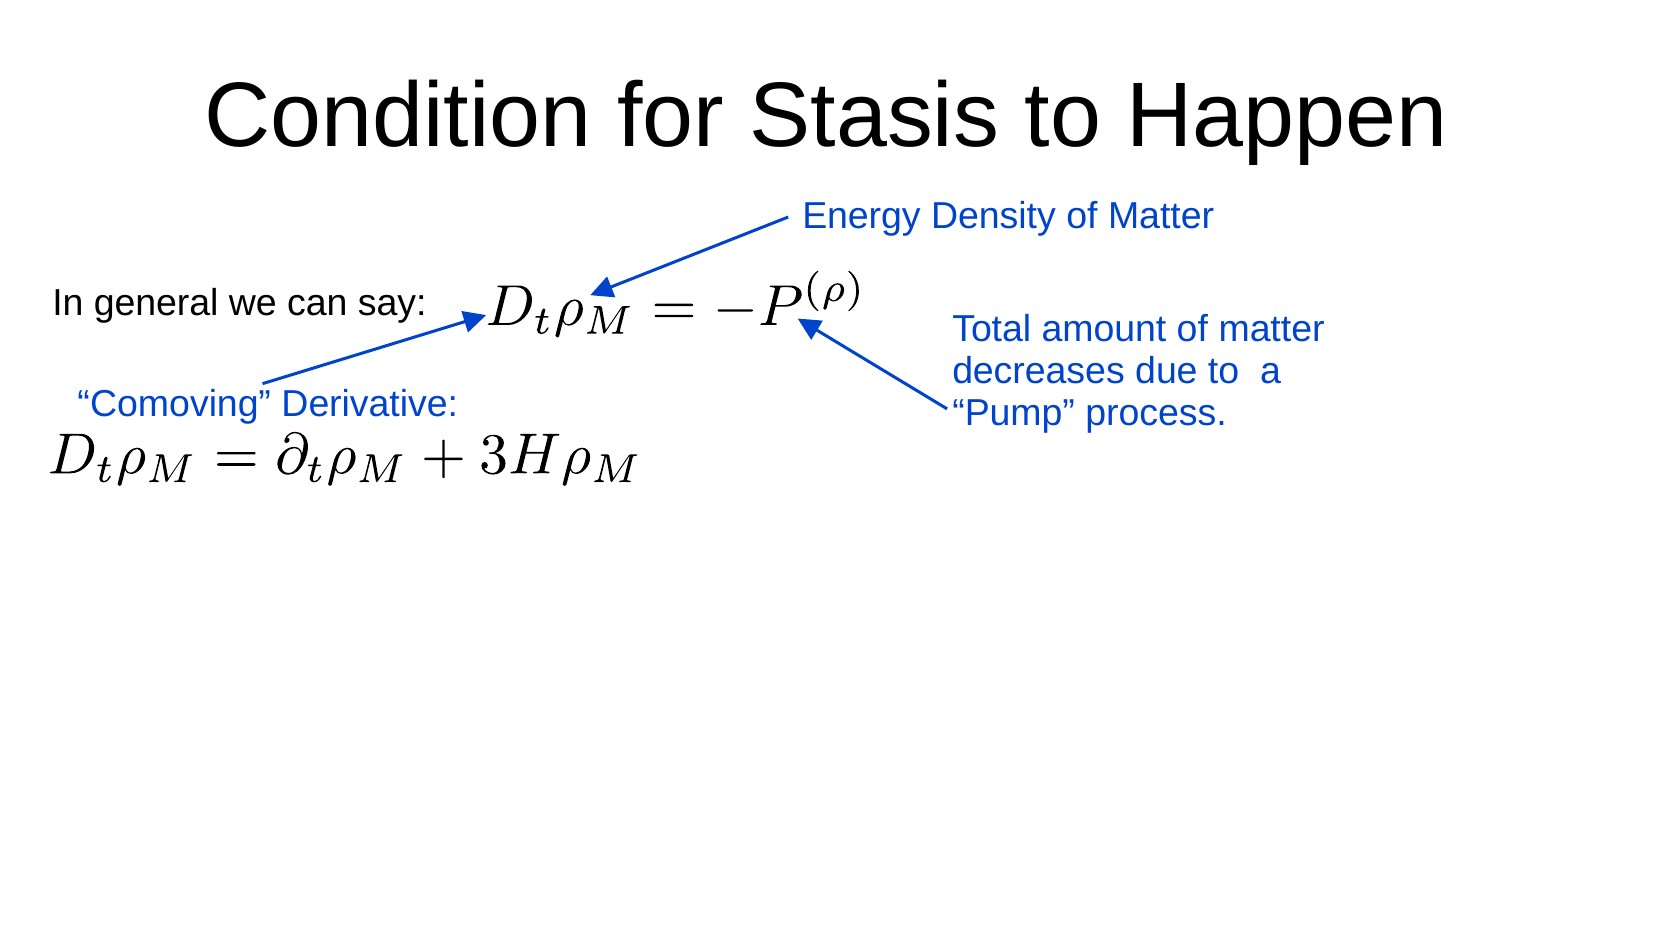

# Condition for Stasis to Happen
Energy Density of Matter
In general we can say:
Total amount of matter decreases due to a “Pump” process.
“Comoving” Derivative: